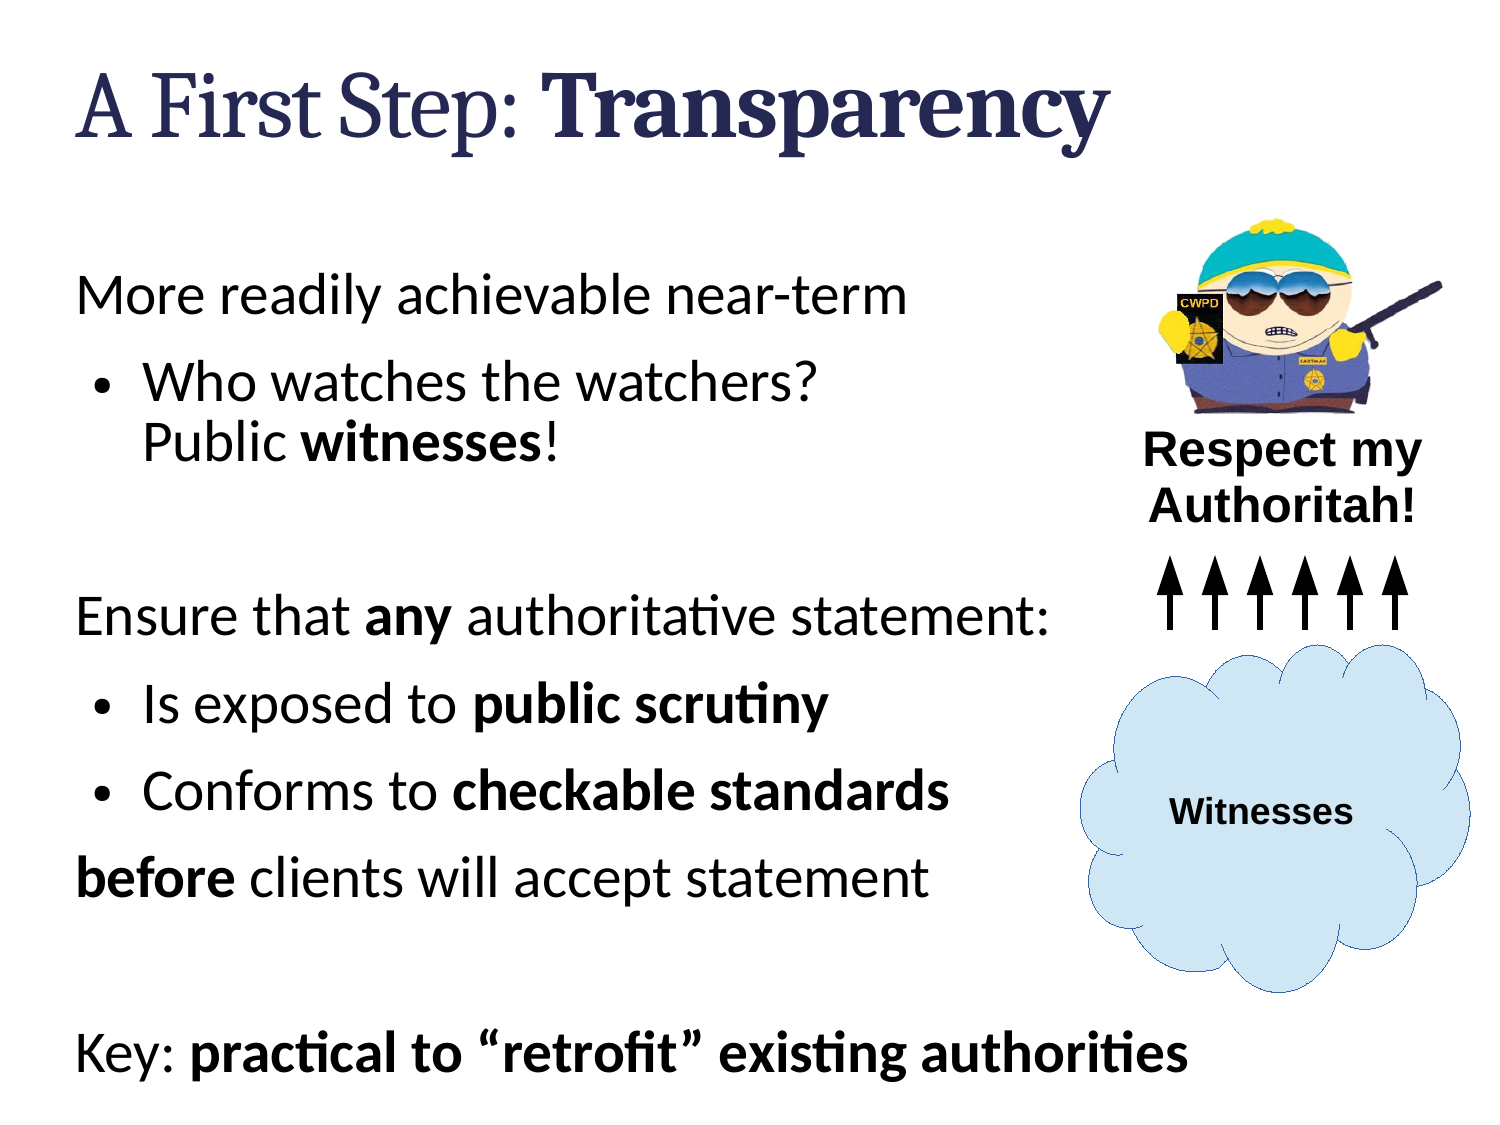

# A First Step: Transparency
Respect my Authoritah!
More readily achievable near-term
Who watches the watchers?
Public witnesses!
Ensure that any authoritative statement:
Is exposed to public scrutiny
Conforms to checkable standards
before clients will accept statement
Key: practical to “retrofit” existing authorities
Witnesses